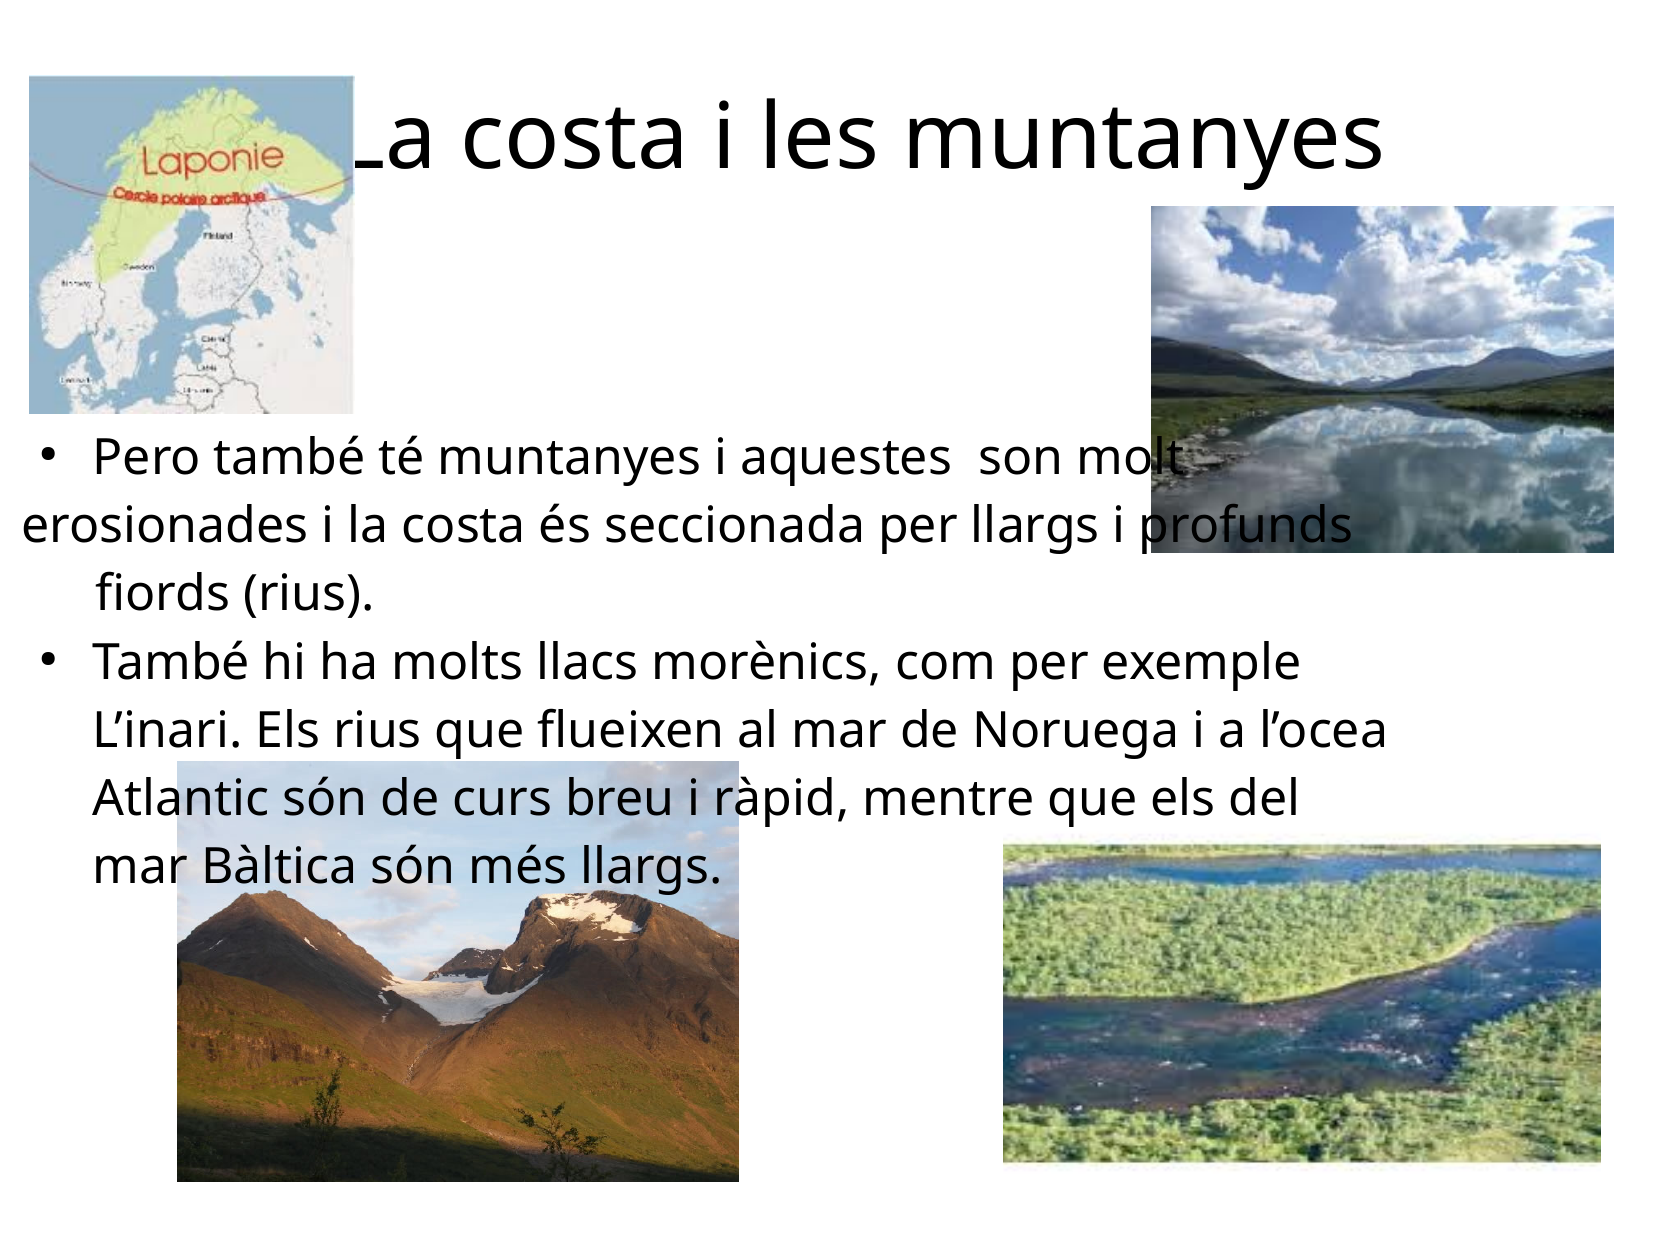

# La costa i les muntanyes
Pero també té muntanyes i aquestes son molt
erosionades i la costa és seccionada per llargs i profunds
	fiords (rius).
També hi ha molts llacs morènics, com per exemple L’inari. Els rius que flueixen al mar de Noruega i a l’ocea Atlantic són de curs breu i ràpid, mentre que els del mar Bàltica són més llargs.